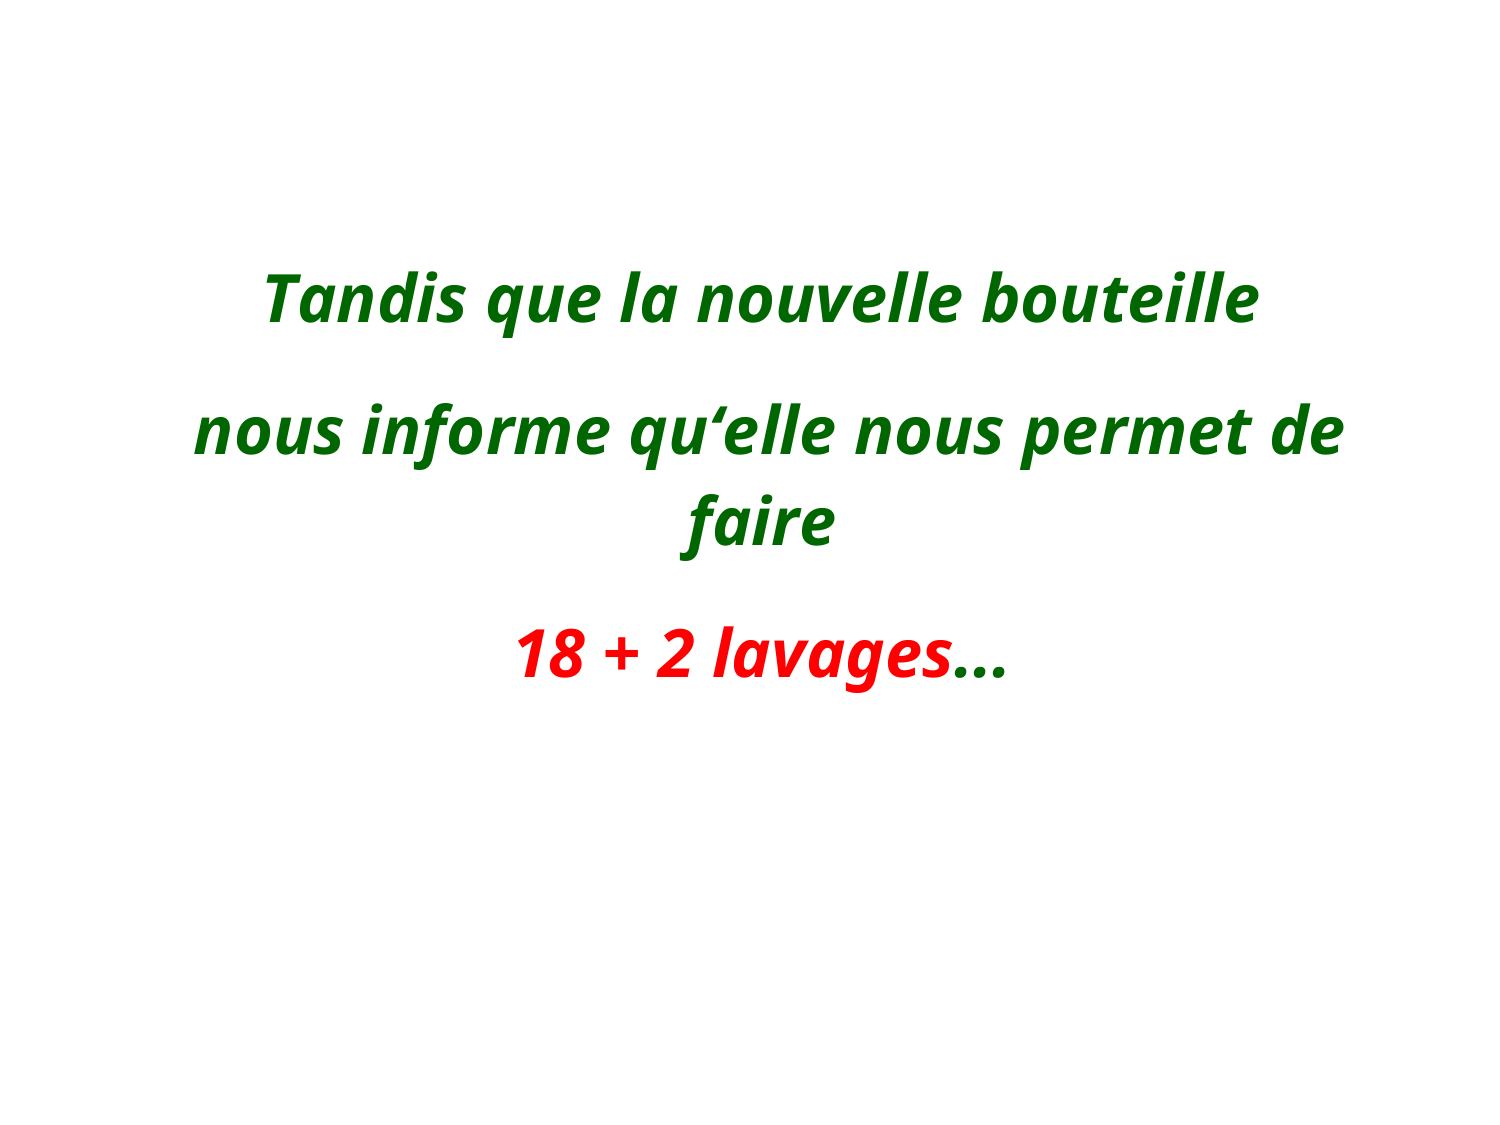

Tandis que la nouvelle bouteille
 nous informe qu‘elle nous permet de faire
18 + 2 lavages...